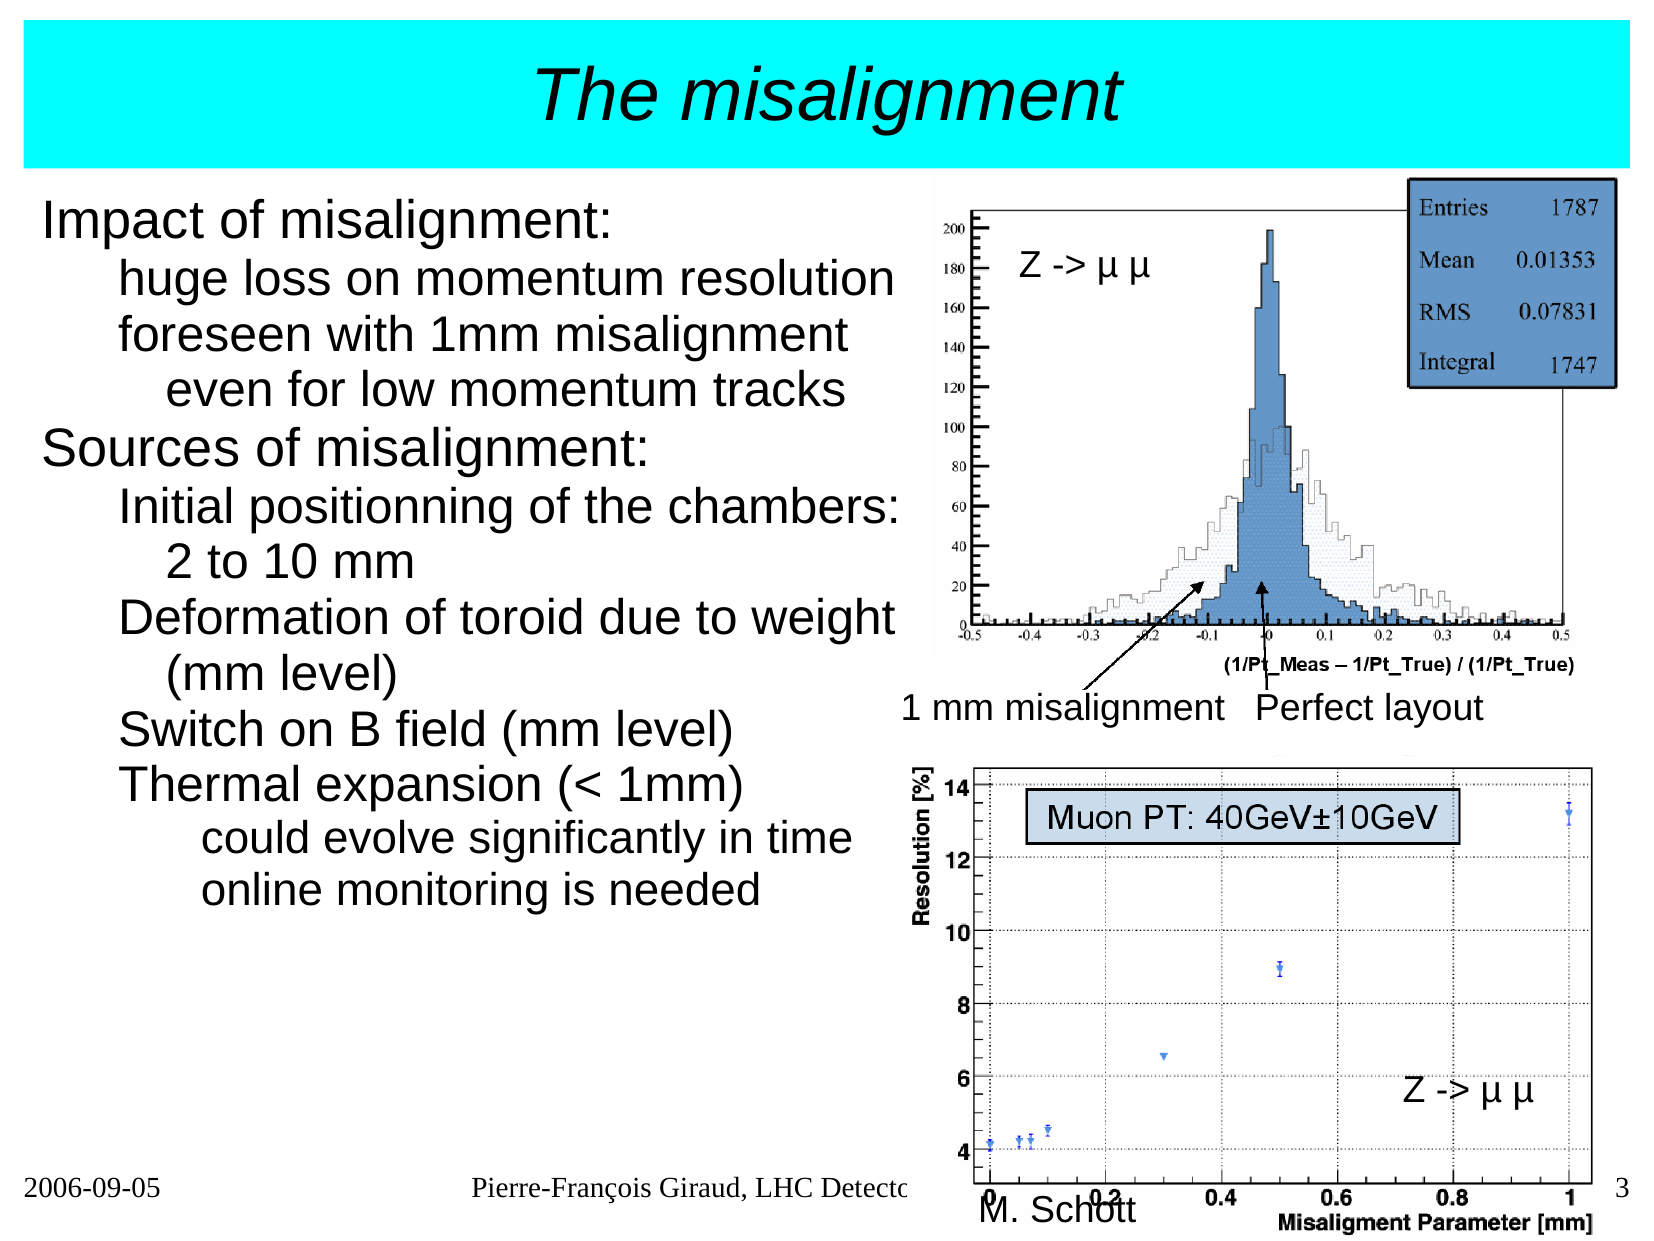

# The misalignment
Impact of misalignment:
huge loss on momentum resolution
foreseen with 1mm misalignment even for low momentum tracks
Sources of misalignment:
Initial positionning of the chambers: 2 to 10 mm
Deformation of toroid due to weight (mm level)
Switch on B field (mm level)
Thermal expansion (< 1mm)
could evolve significantly in time
online monitoring is needed
Z -> µ µ
1 mm misalignment
Perfect layout
Z -> µ µ
2006-09-05
Pierre-François Giraud, LHC Detector Alignment Workshop
3
M. Schott